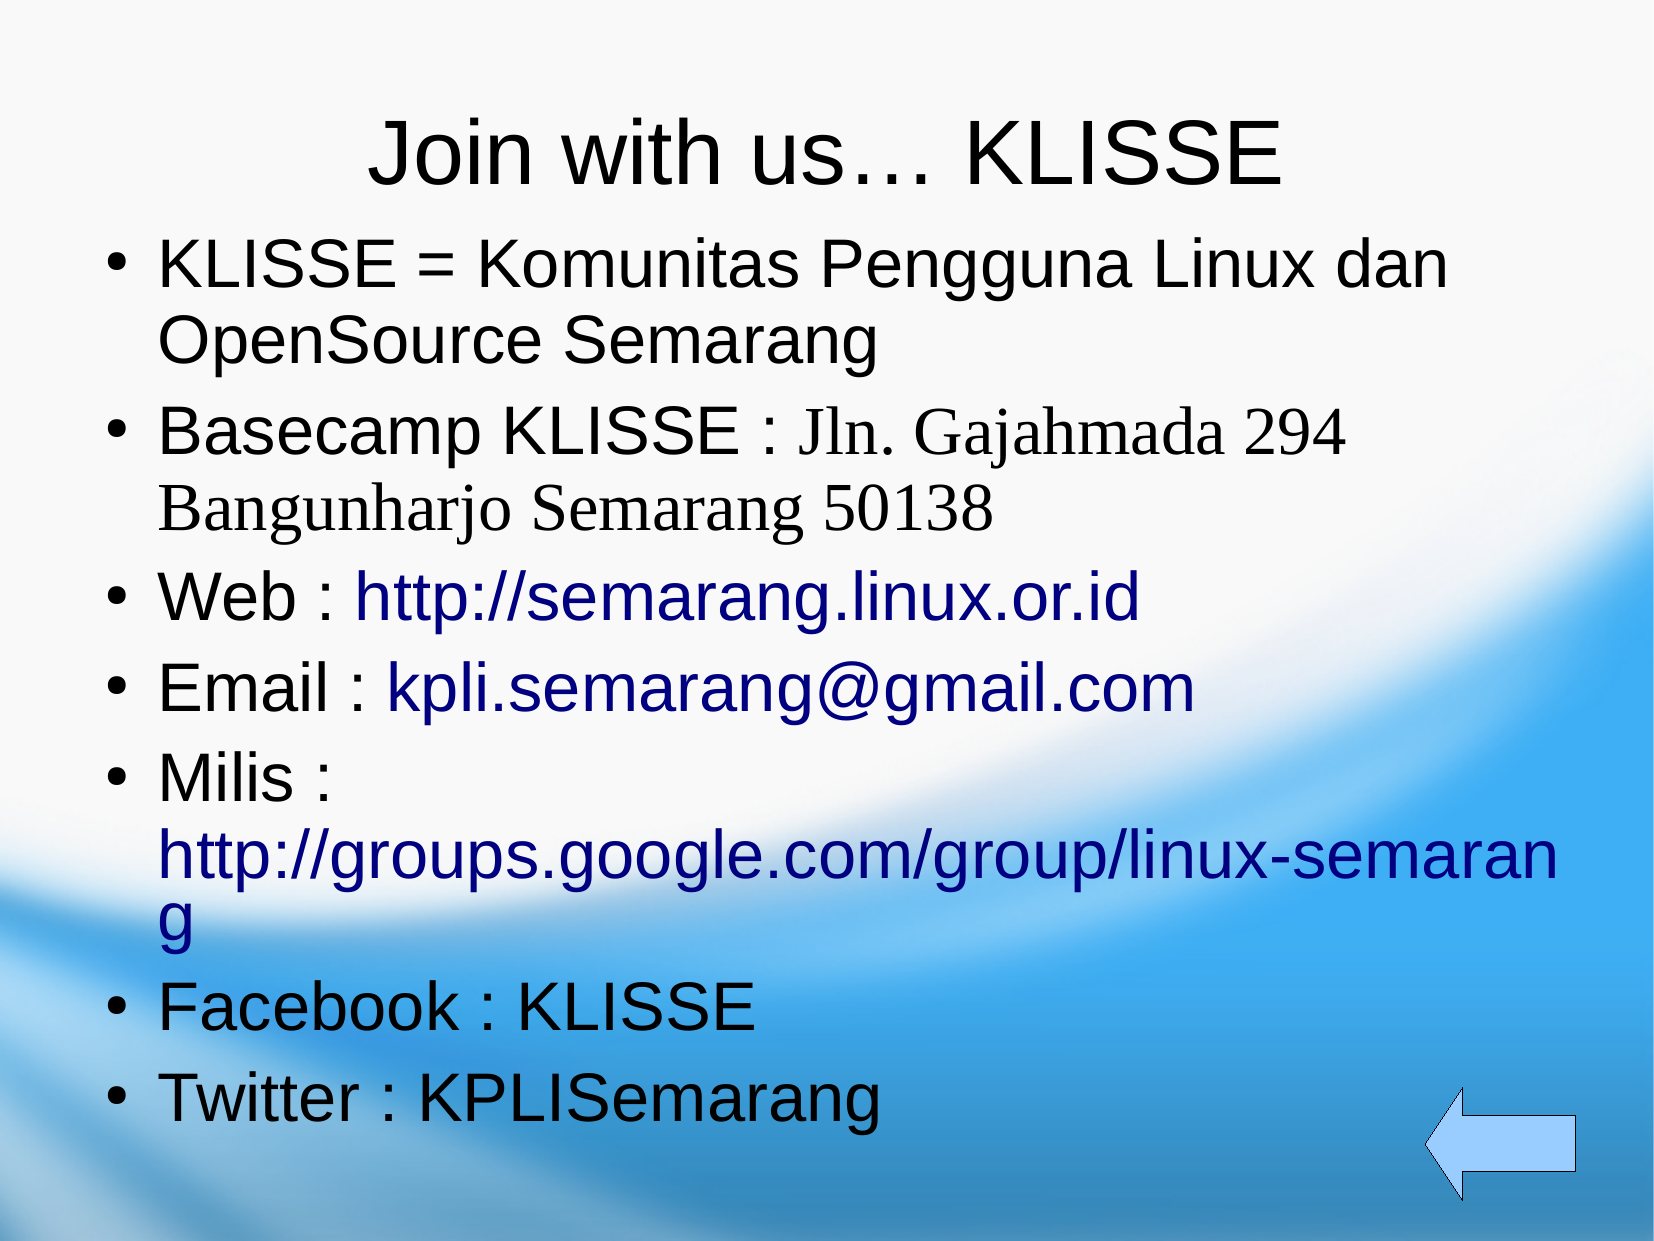

# Join with us… KLISSE
KLISSE = Komunitas Pengguna Linux dan OpenSource Semarang
Basecamp KLISSE : Jln. Gajahmada 294 Bangunharjo Semarang 50138
Web : http://semarang.linux.or.id
Email : kpli.semarang@gmail.com
Milis : http://groups.google.com/group/linux-semarang
Facebook : KLISSE
Twitter : KPLISemarang